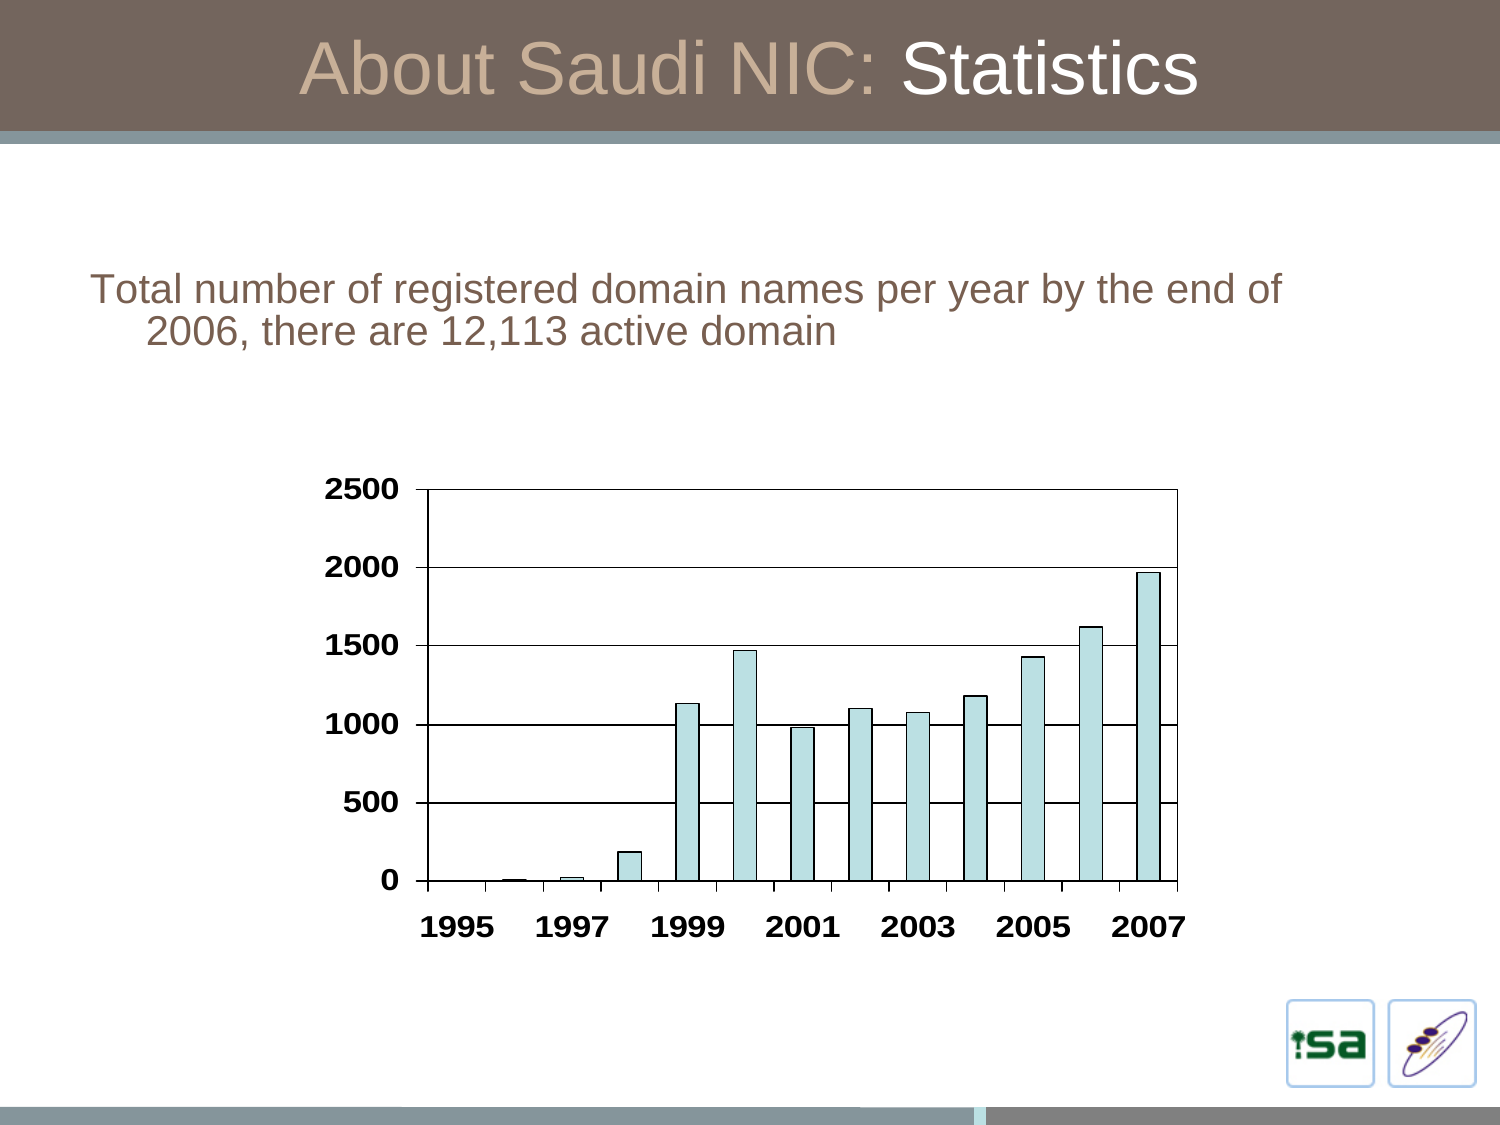

About Saudi NIC: Statistics
# Total number of registered domain names per year by the end of 2006, there are 12,113 active domain